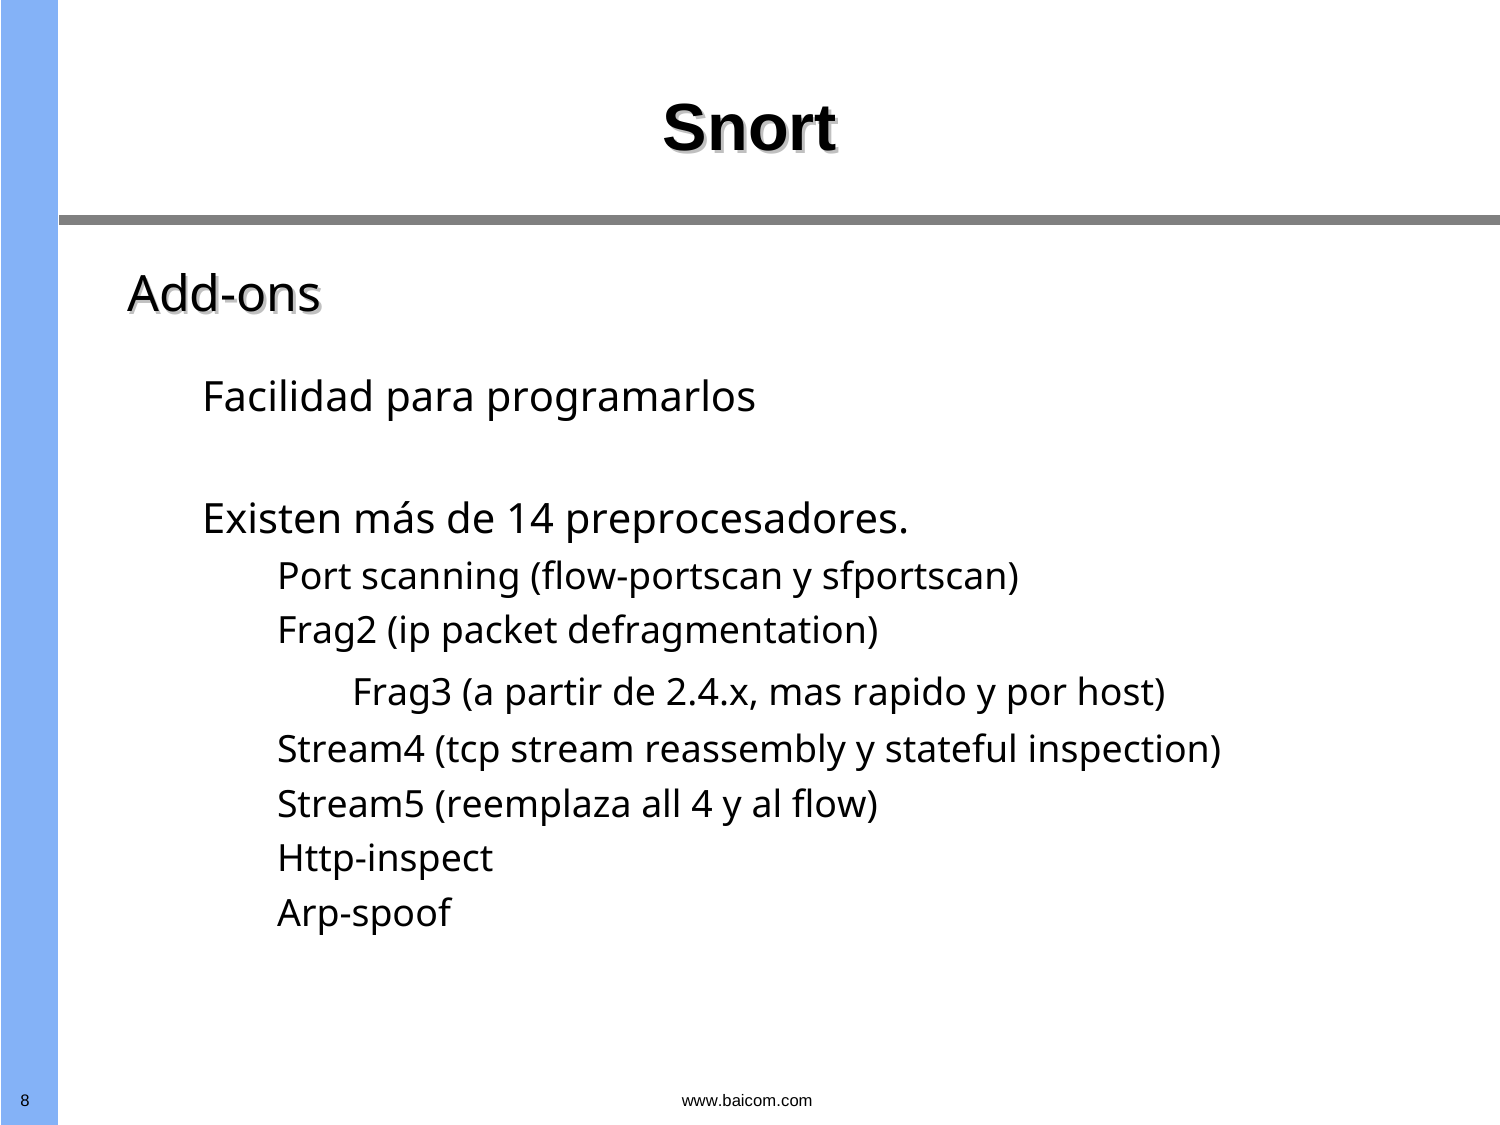

Snort
# Add-ons
Facilidad para programarlos
Existen más de 14 preprocesadores.
Port scanning (flow-portscan y sfportscan)
Frag2 (ip packet defragmentation)
Frag3 (a partir de 2.4.x, mas rapido y por host)
Stream4 (tcp stream reassembly y stateful inspection)
Stream5 (reemplaza all 4 y al flow)
Http-inspect
Arp-spoof
8
www.baicom.com